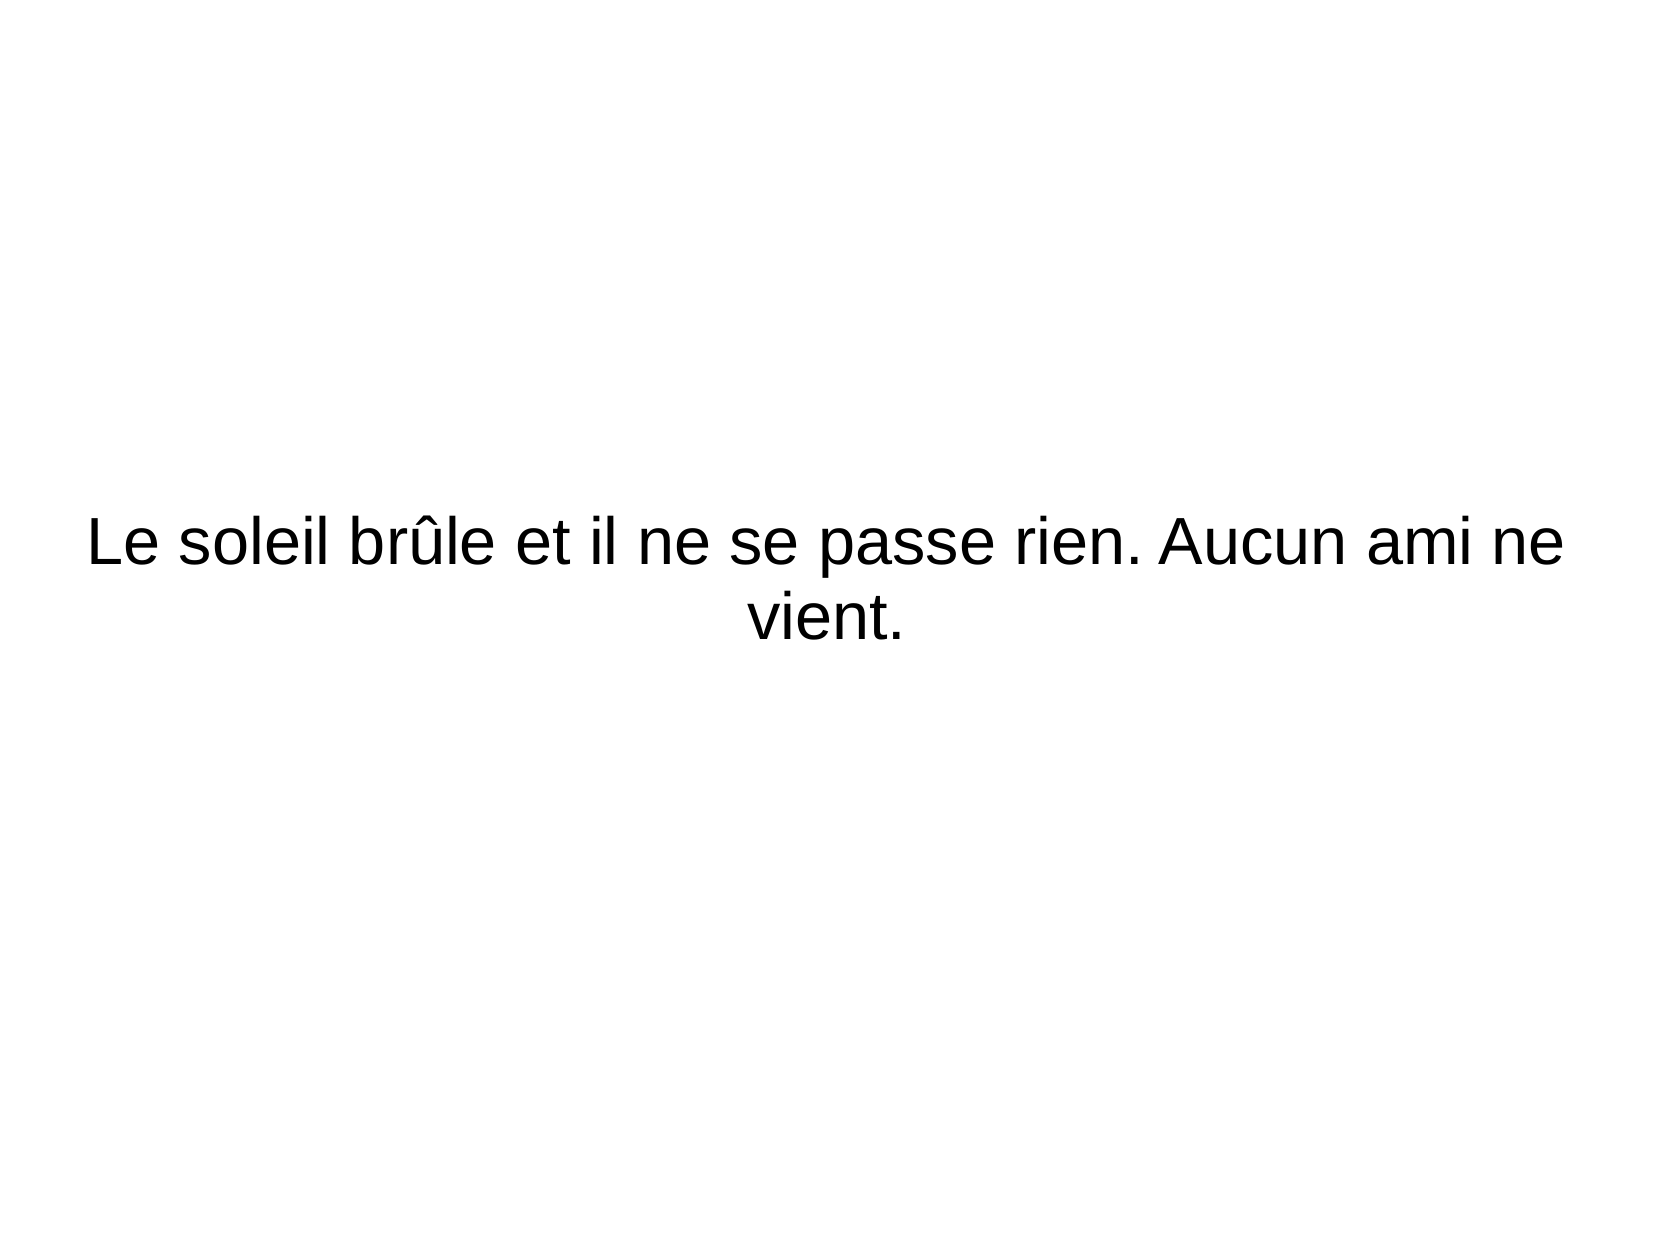

# Le soleil brûle et il ne se passe rien. Aucun ami ne vient.